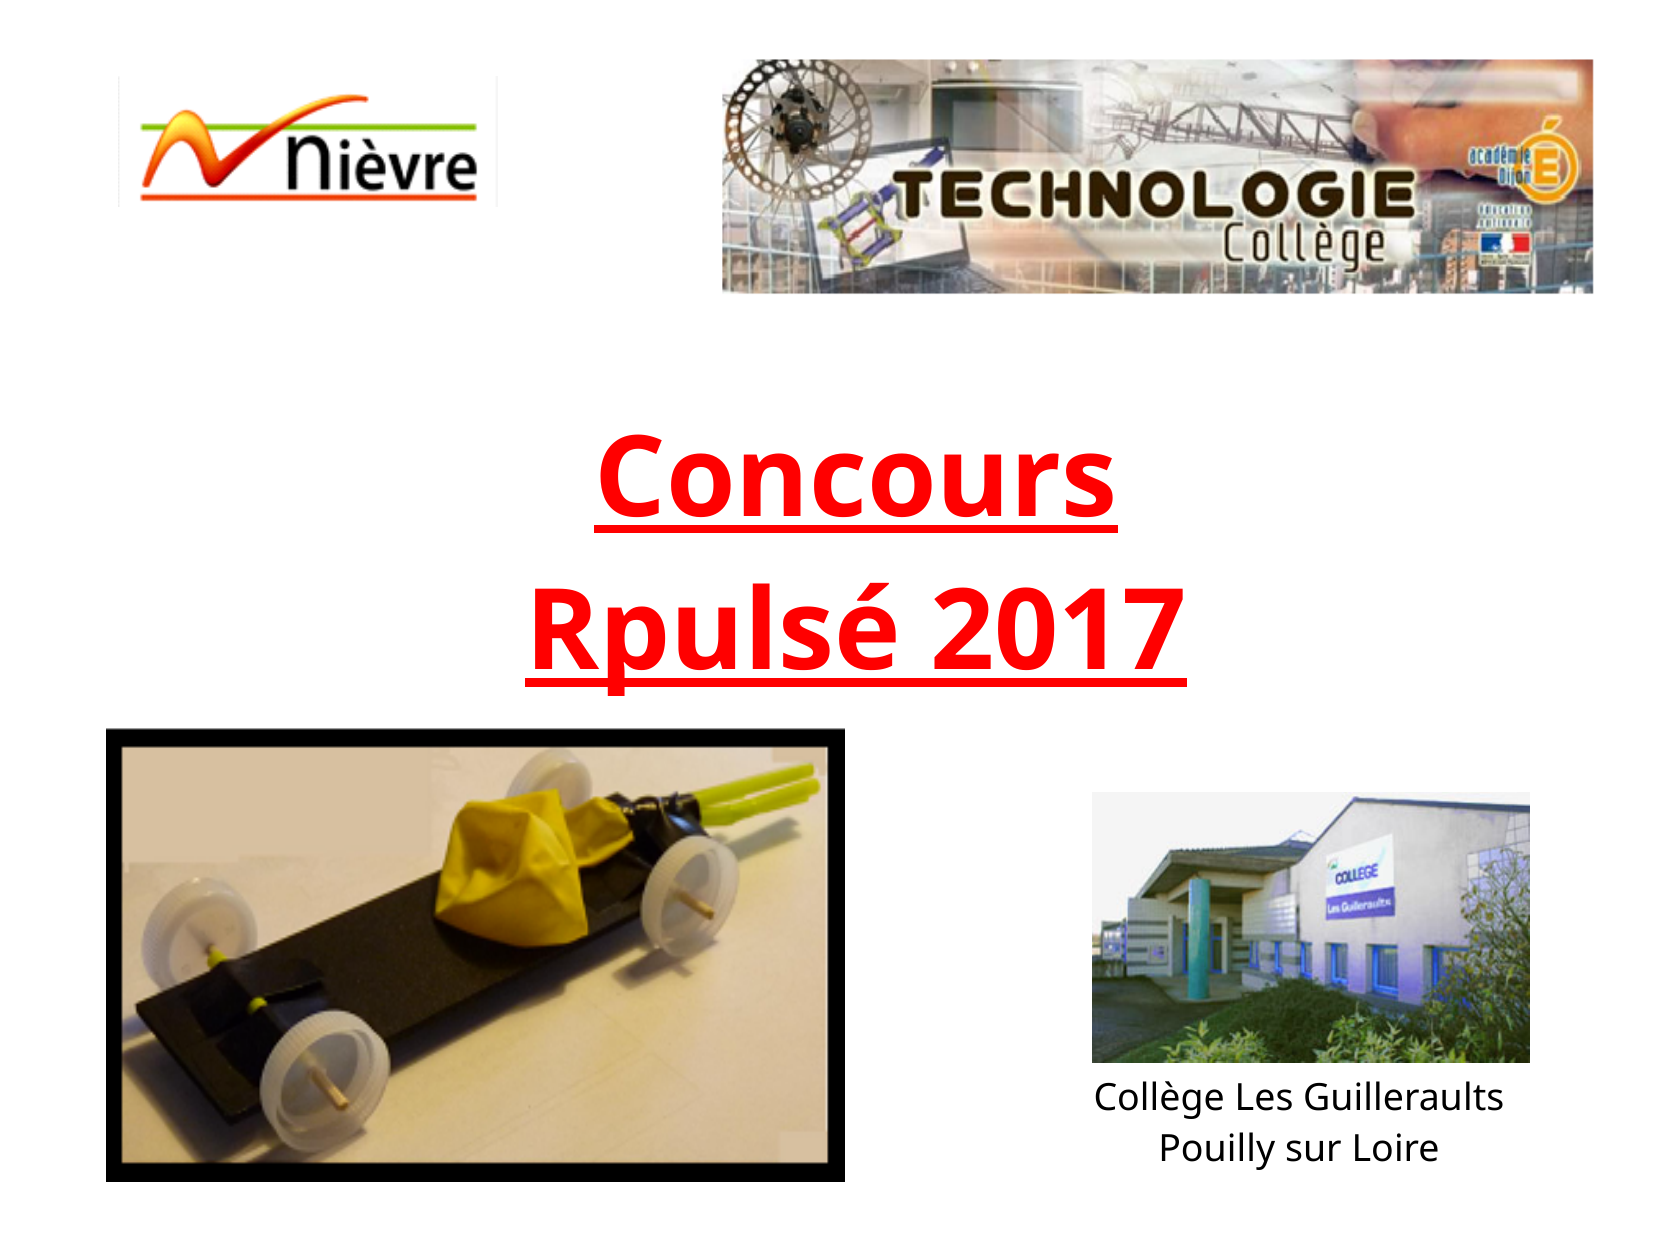

Concours
Rpulsé 2017
Collège Les Guilleraults
Pouilly sur Loire